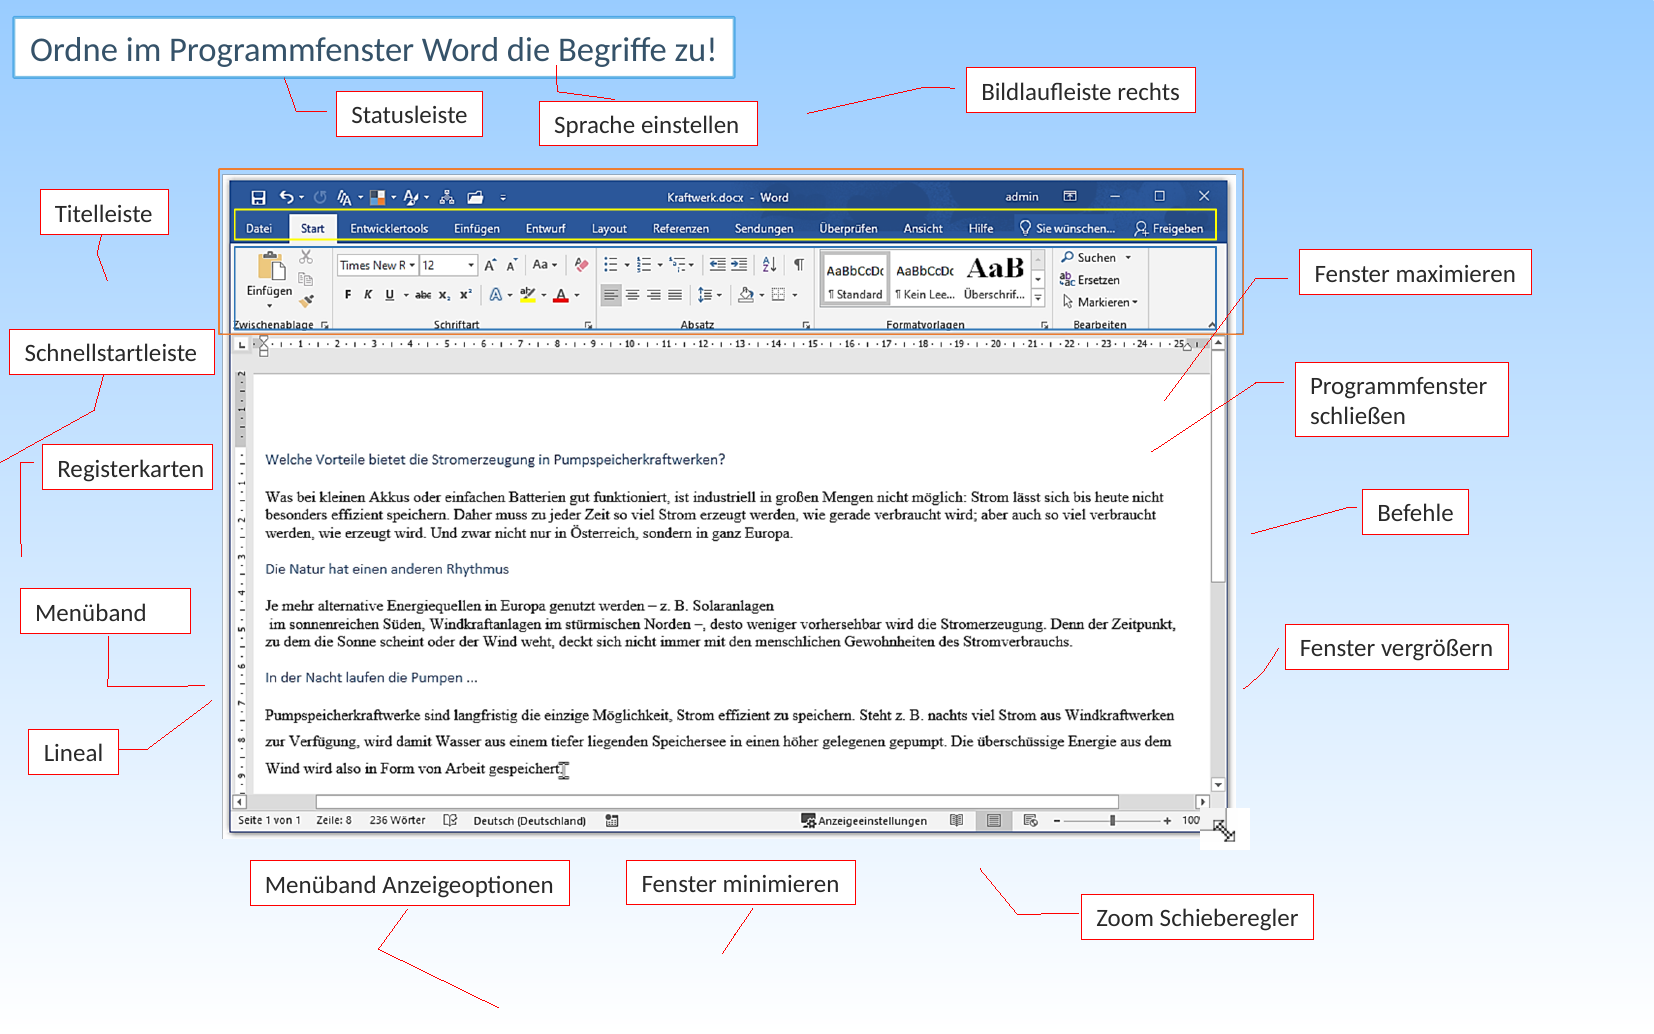

Ordne im Programmfenster Word die Begriffe zu!
Bildlaufleiste rechts
Statusleiste
Sprache einstellen
Titelleiste
Fenster maximieren
Programmfenster
schließen
Registerkarten
Befehle
Lineal
Fenster minimieren
Zoom Schieberegler
Schnellstartleiste
Menüband
Fenster vergrößern
Menüband Anzeigeoptionen